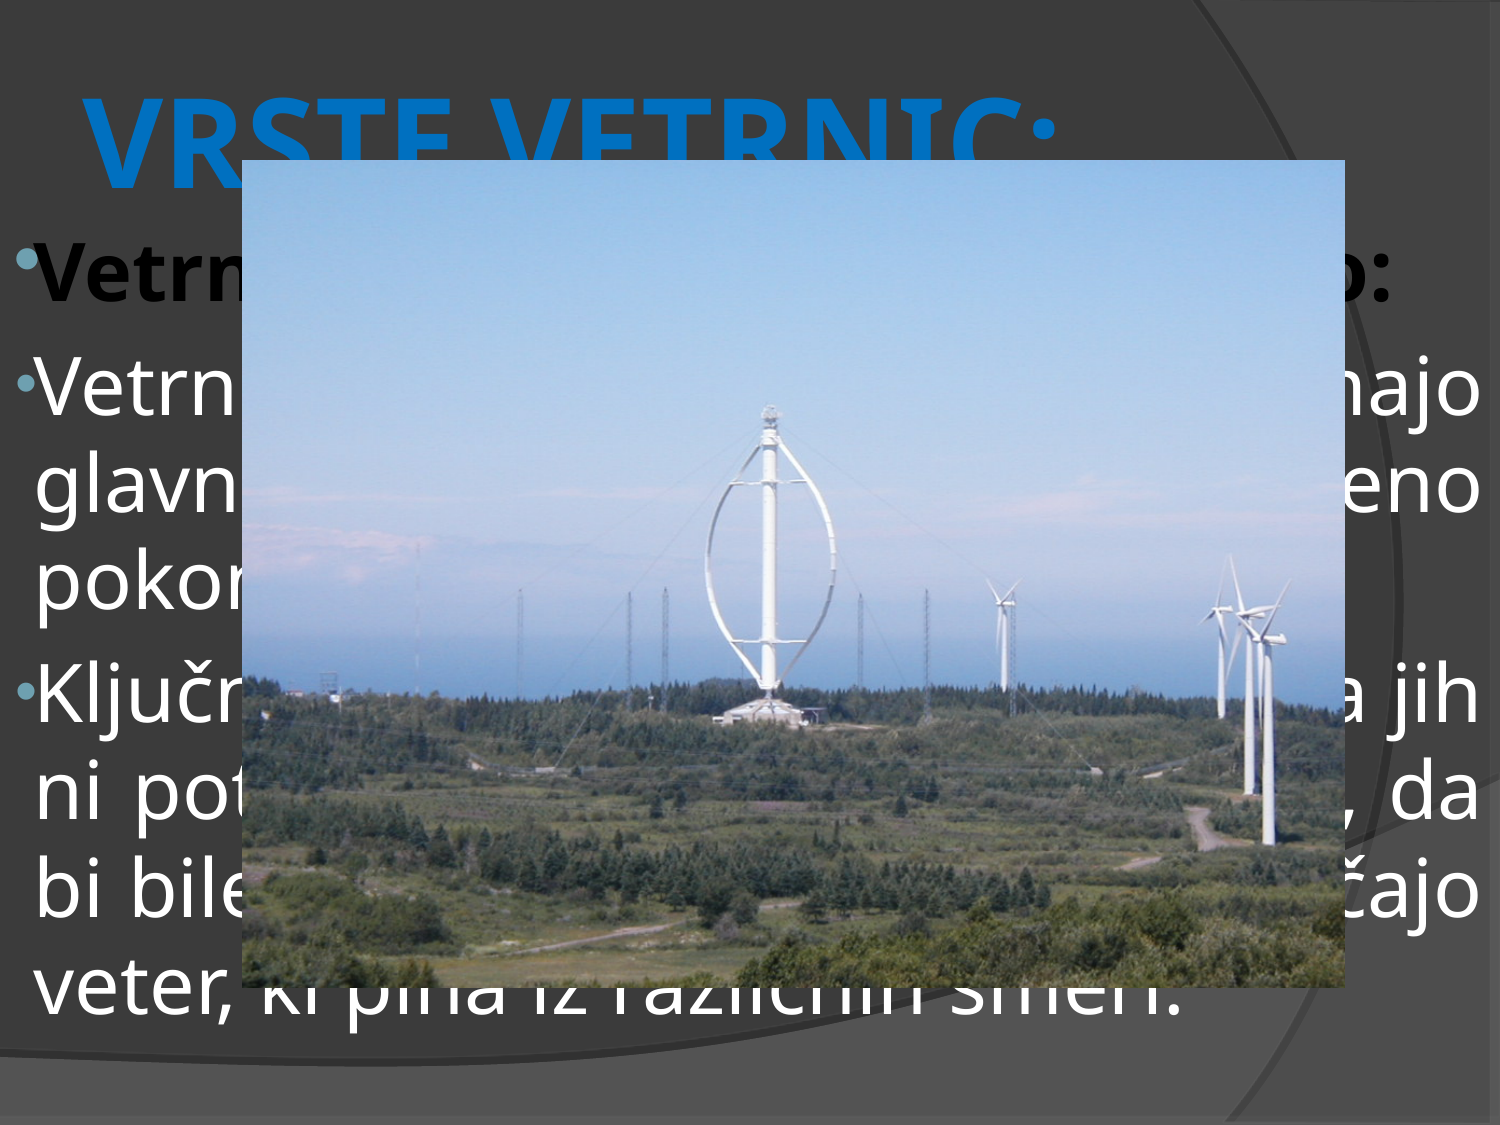

# VRSTE VETRNIC:
Vetrne turbine z vertikalno osjo:
Vetrne turbine z vertikalno osjo imajo glavno gred rotorja postavljeno pokončno.
Ključna prednost takih turbin je, da jih ni potrebno obračati v smer vetra, da bi bile učinkovite, saj lahko izkoriščajo veter, ki piha iz različnih smeri.